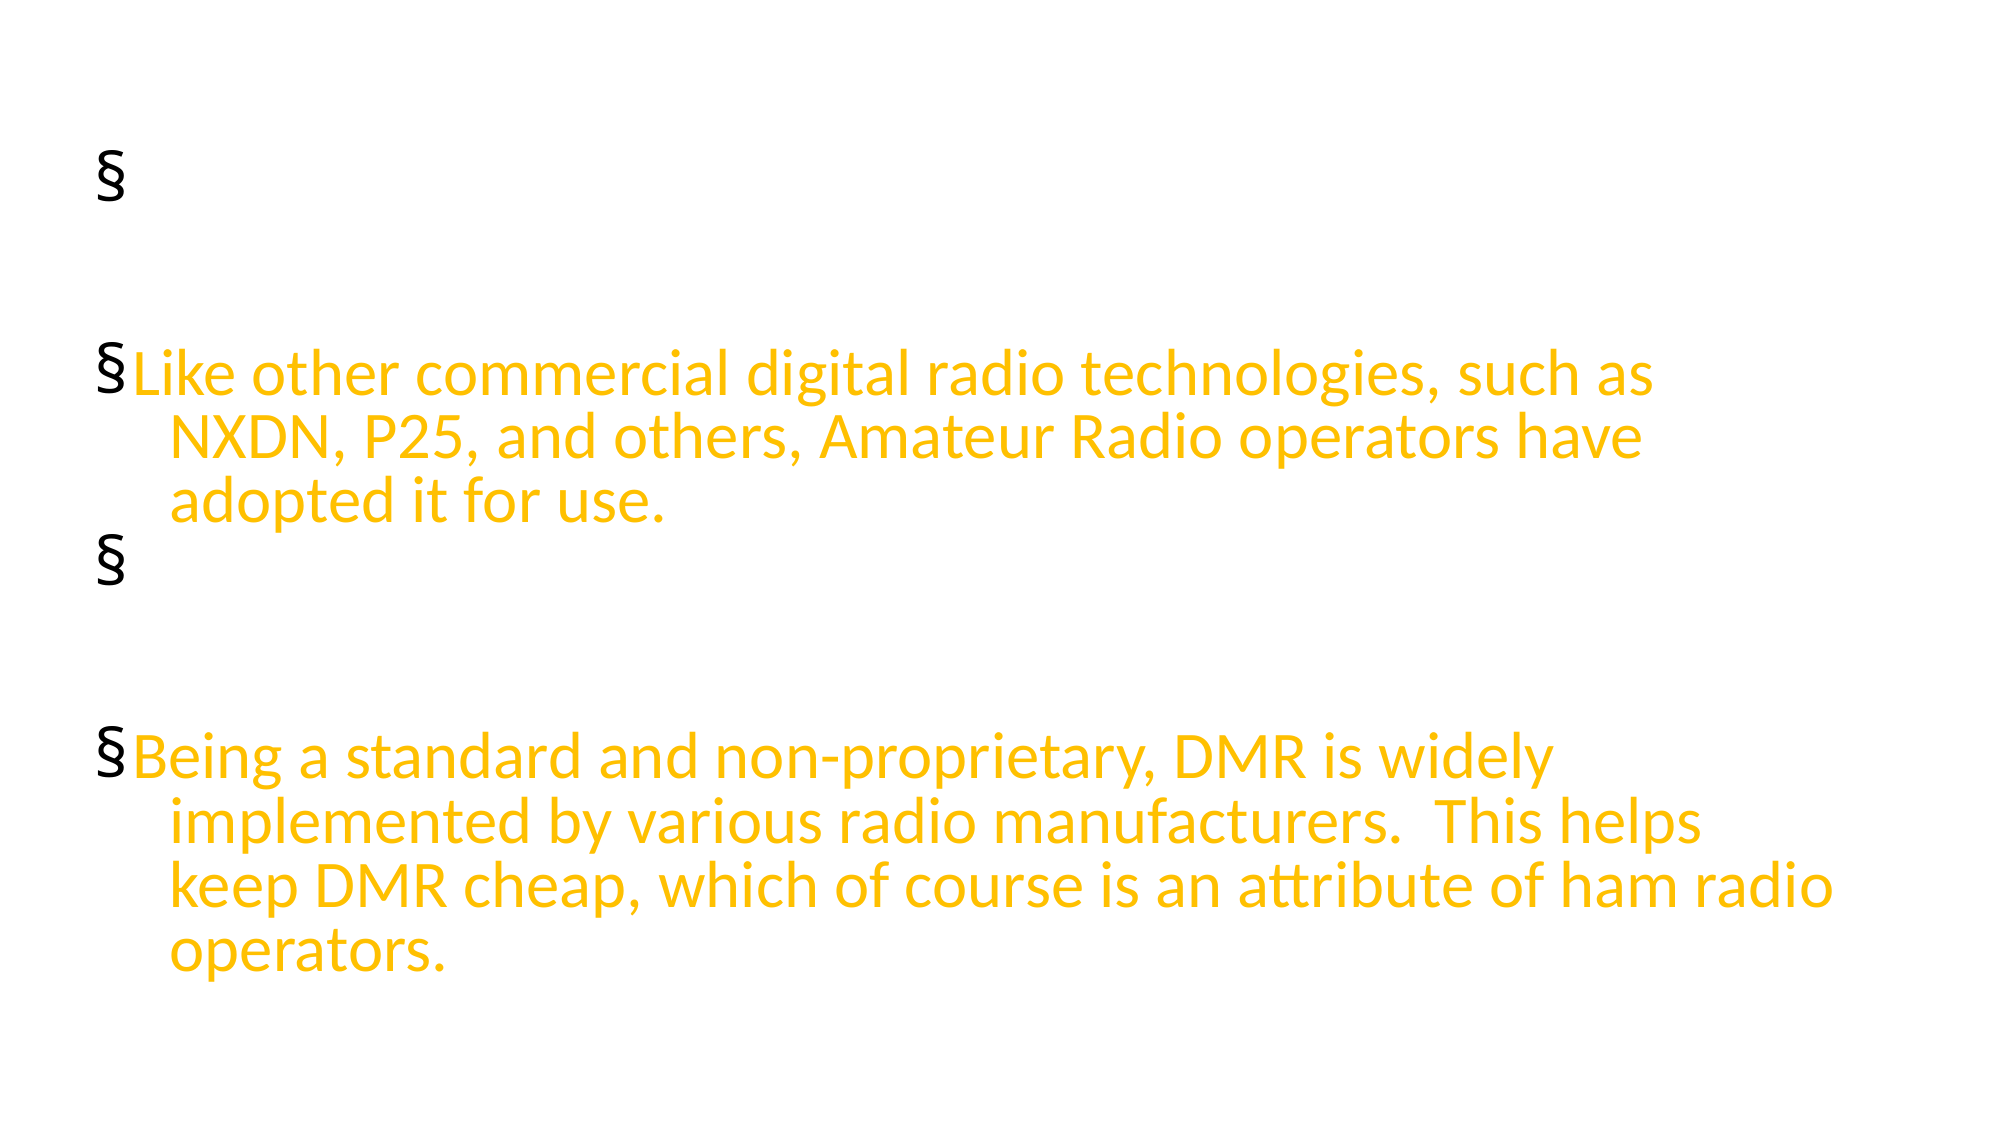

# What is DMR?
Digital Mobile Radio (DMR) is a limited open standard defined in the European Telecommunications Standards Institute (ETSI) and used in commercial products around the world.
Like other commercial digital radio technologies, such as NXDN, P25, and others, Amateur Radio operators have adopted it for use.
It uses less bandwidth than analog radio does, in fact, you can squeeze two amateur radio conversations at the same time on a repeater as opposed to one on an analog repeater
Being a standard and non-proprietary, DMR is widely implemented by various radio manufacturers. This helps keep DMR cheap, which of course is an attribute of ham radio operators.